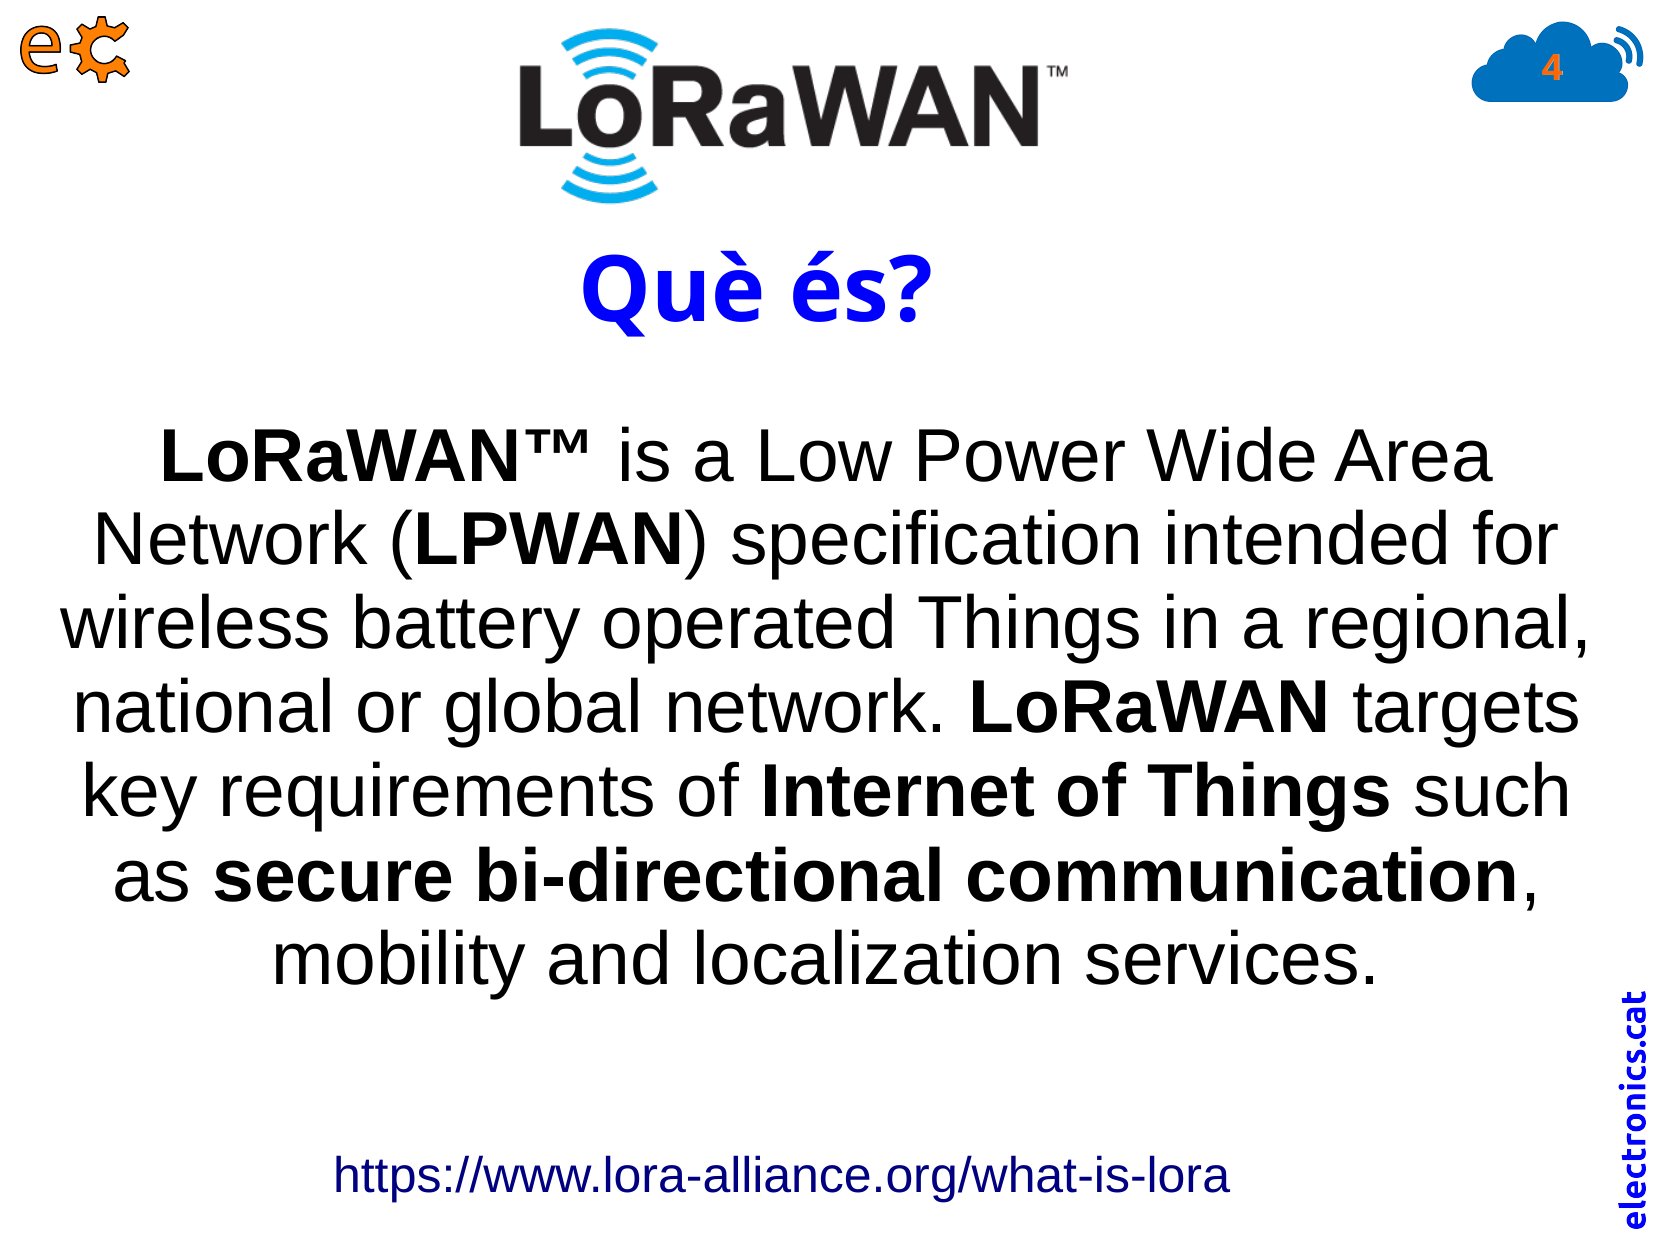

# Què és?
LoRaWAN™ is a Low Power Wide Area Network (LPWAN) specification intended for wireless battery operated Things in a regional, national or global network. LoRaWAN targets key requirements of Internet of Things such as secure bi-directional communication, mobility and localization services.
https://www.lora-alliance.org/what-is-lora